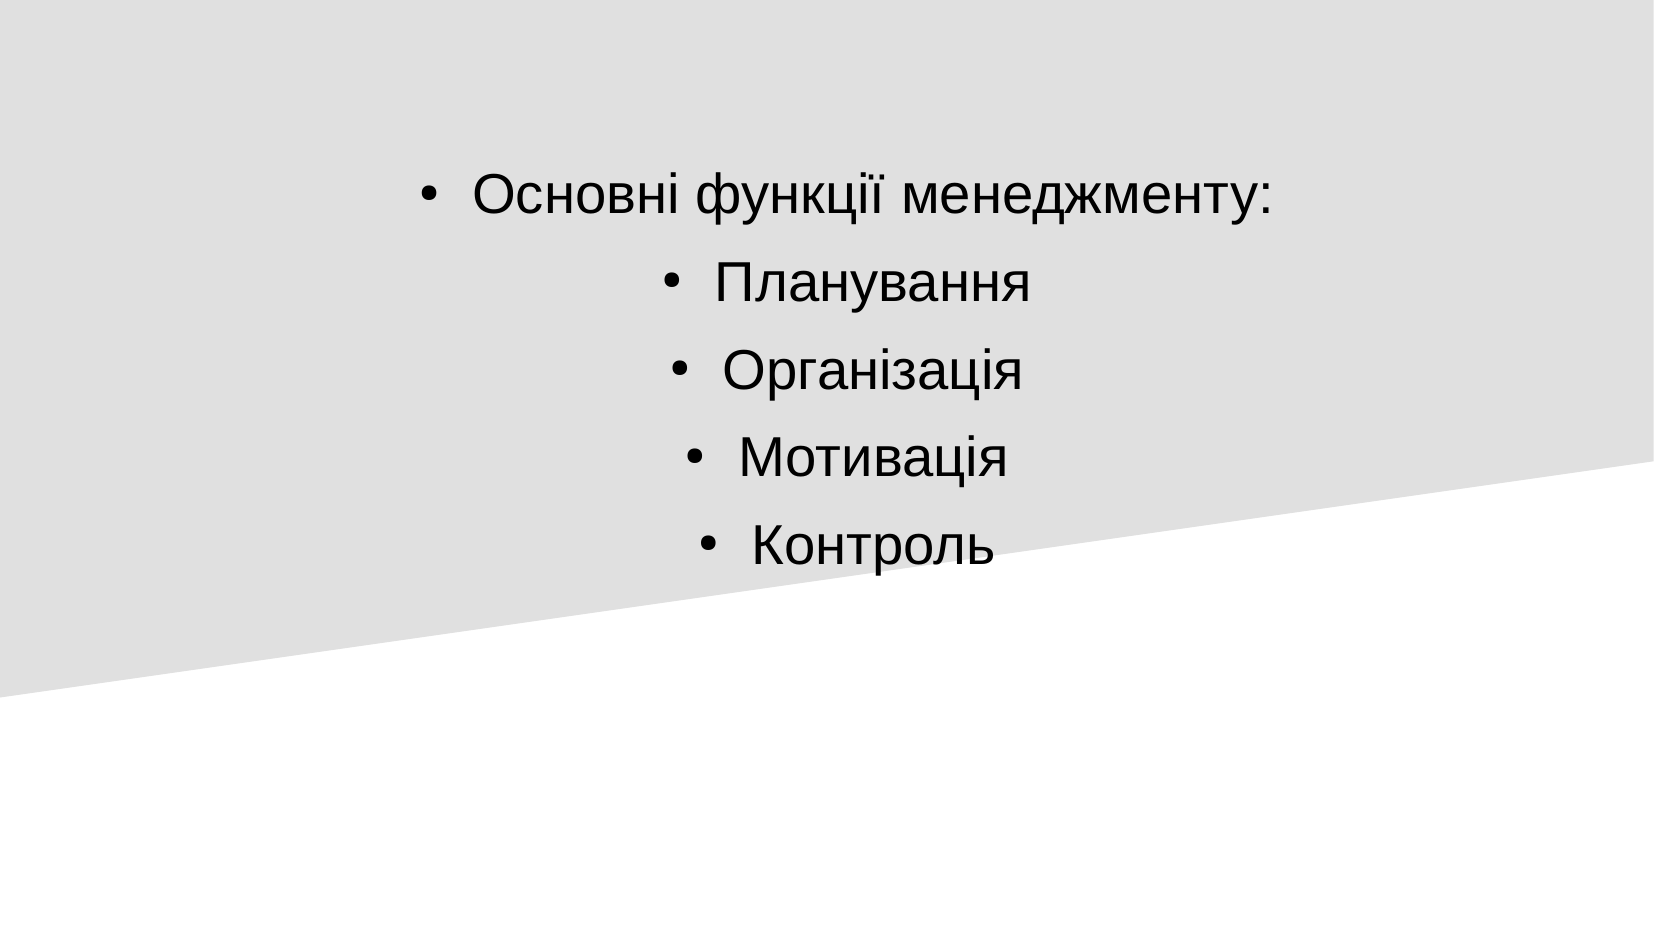

# Основні функції менеджменту:
Планування
Організація
Мотивація
Контроль